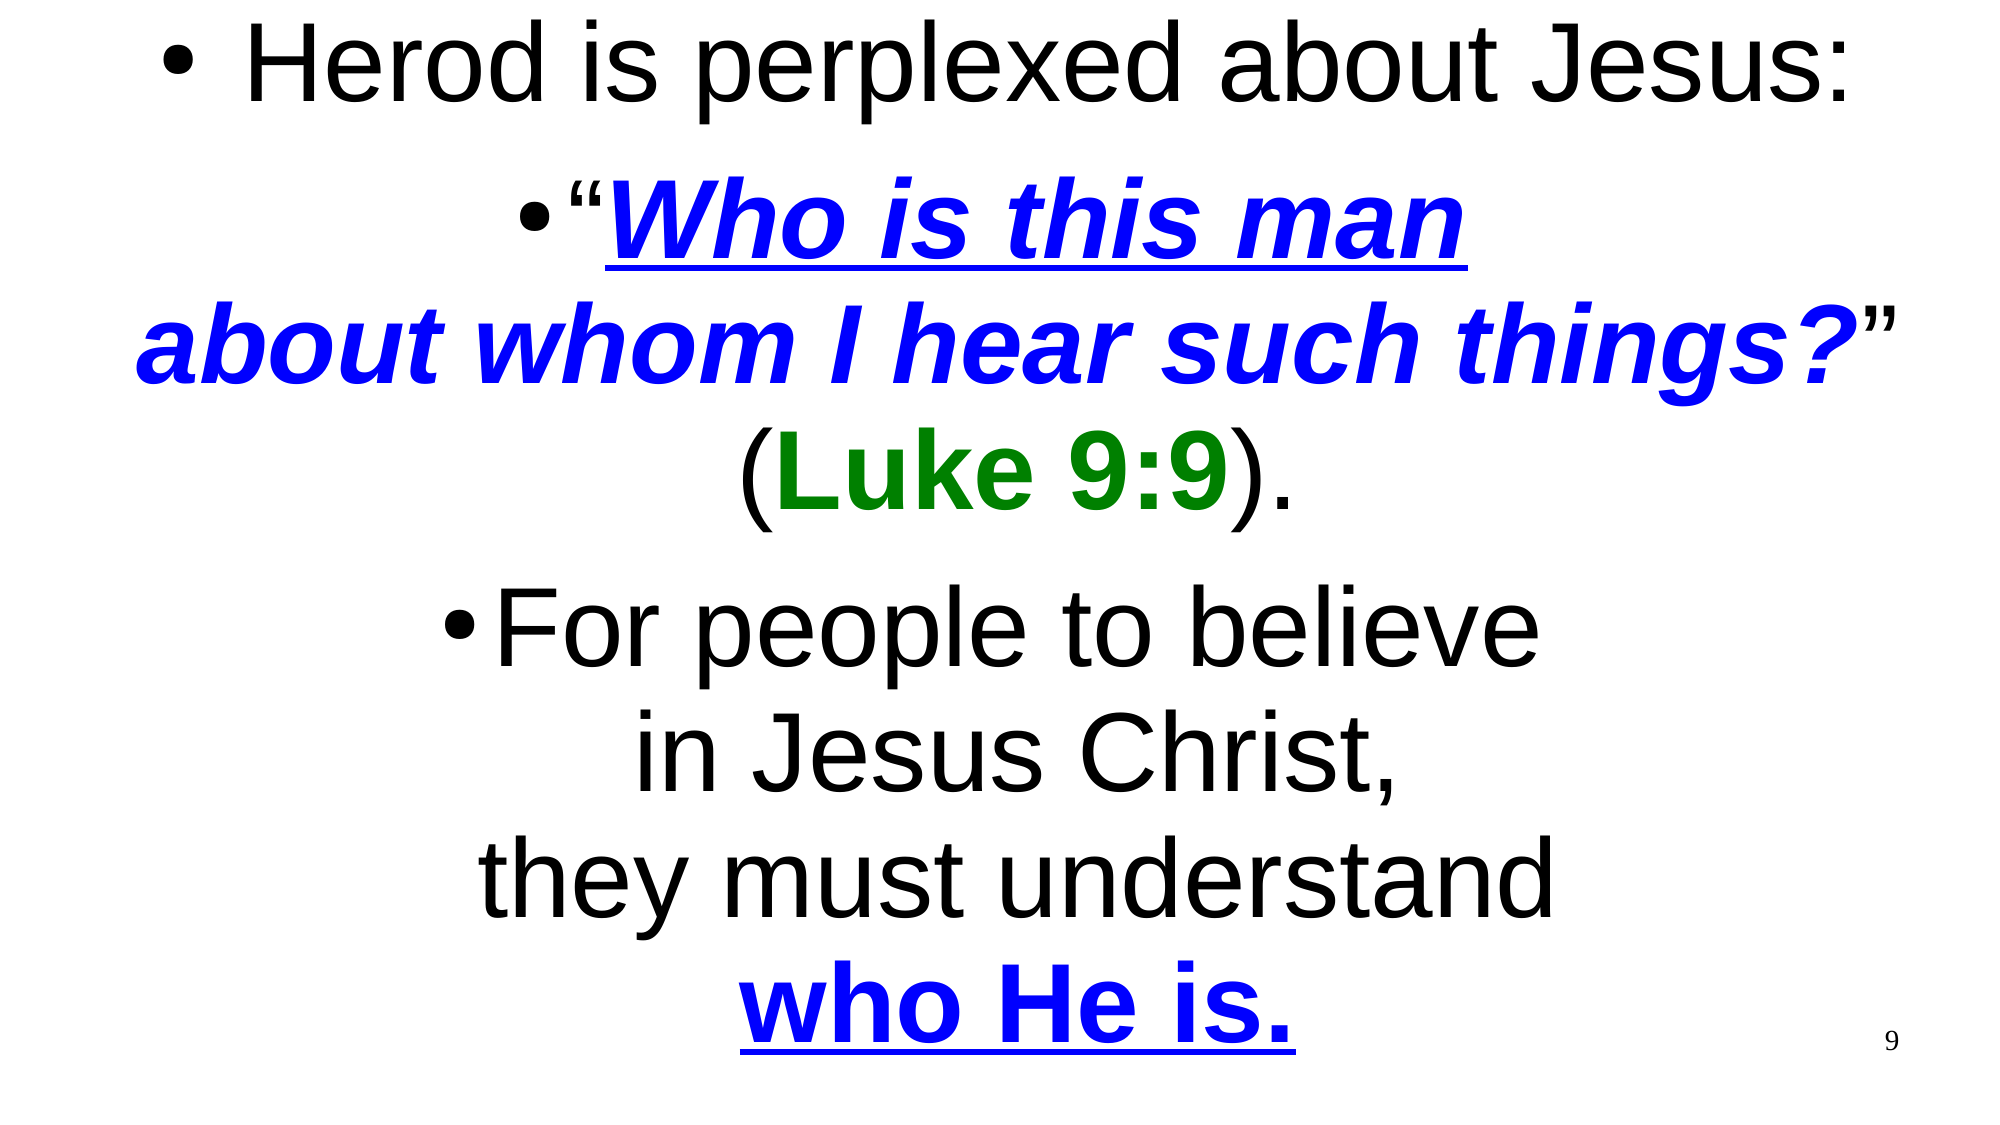

# Herod is perplexed about Jesus:
“Who is this man
about whom I hear such things?”
(Luke 9:9).
For people to believe
in Jesus Christ,
they must understand
who He is.
9